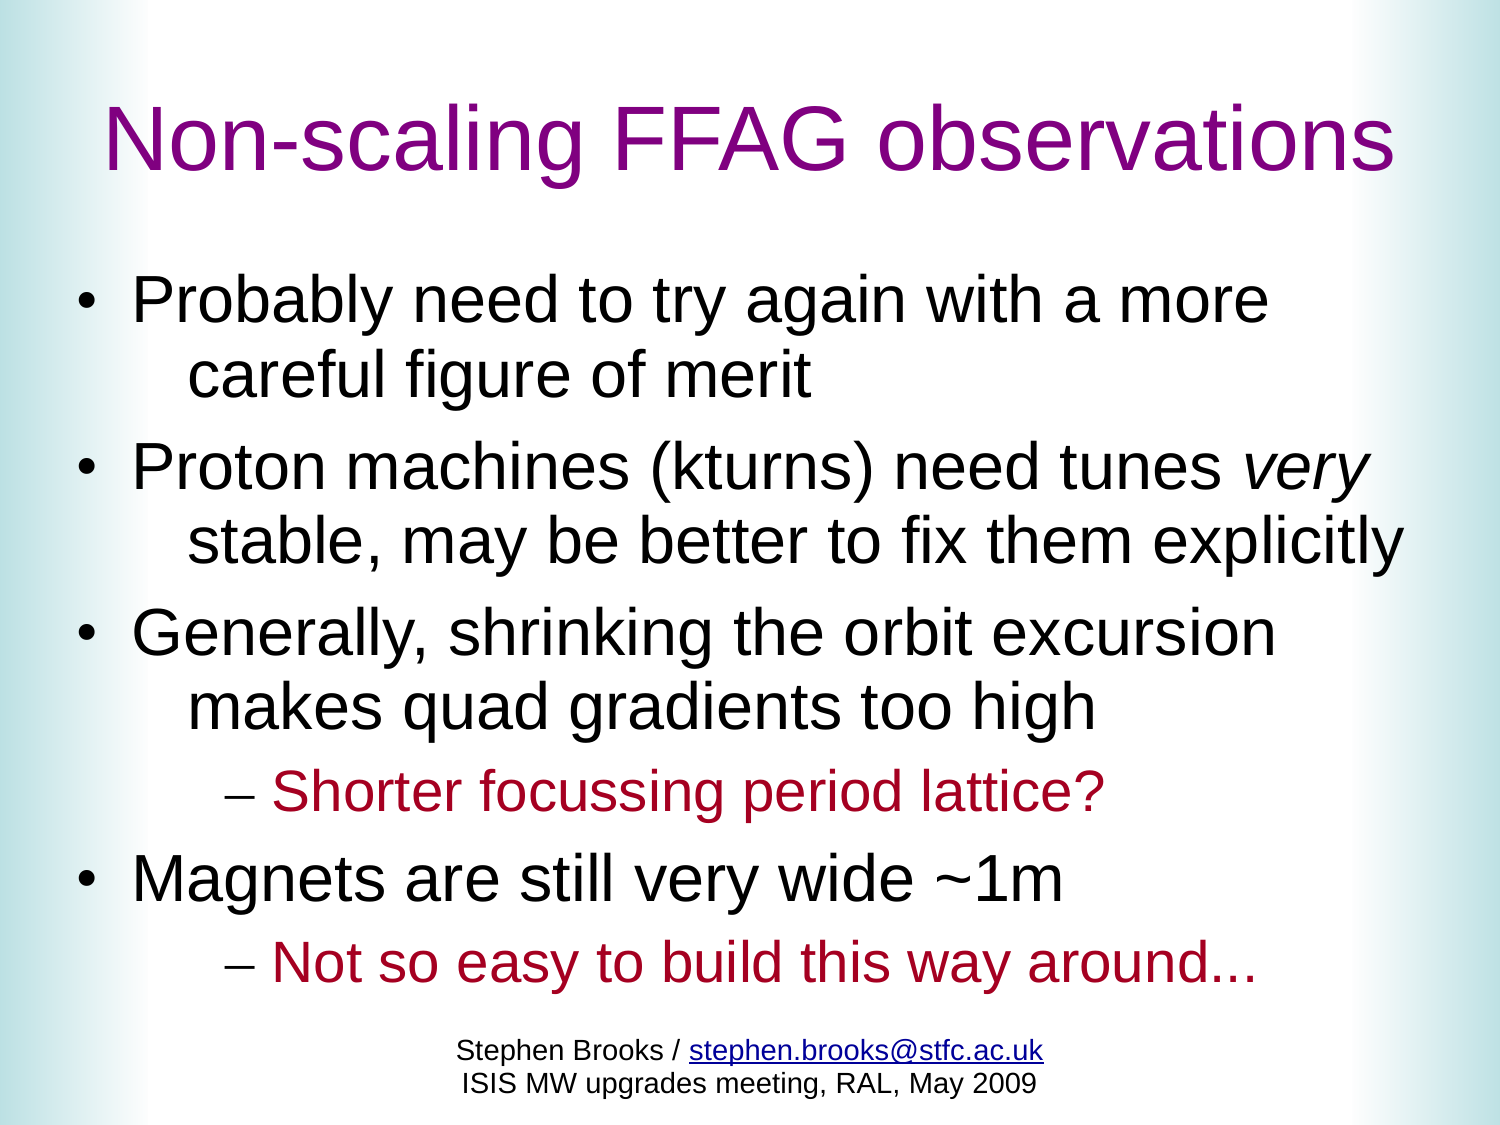

# Non-scaling FFAG observations
Probably need to try again with a more careful figure of merit
Proton machines (kturns) need tunes very stable, may be better to fix them explicitly
Generally, shrinking the orbit excursion makes quad gradients too high
Shorter focussing period lattice?
Magnets are still very wide ~1m
Not so easy to build this way around...